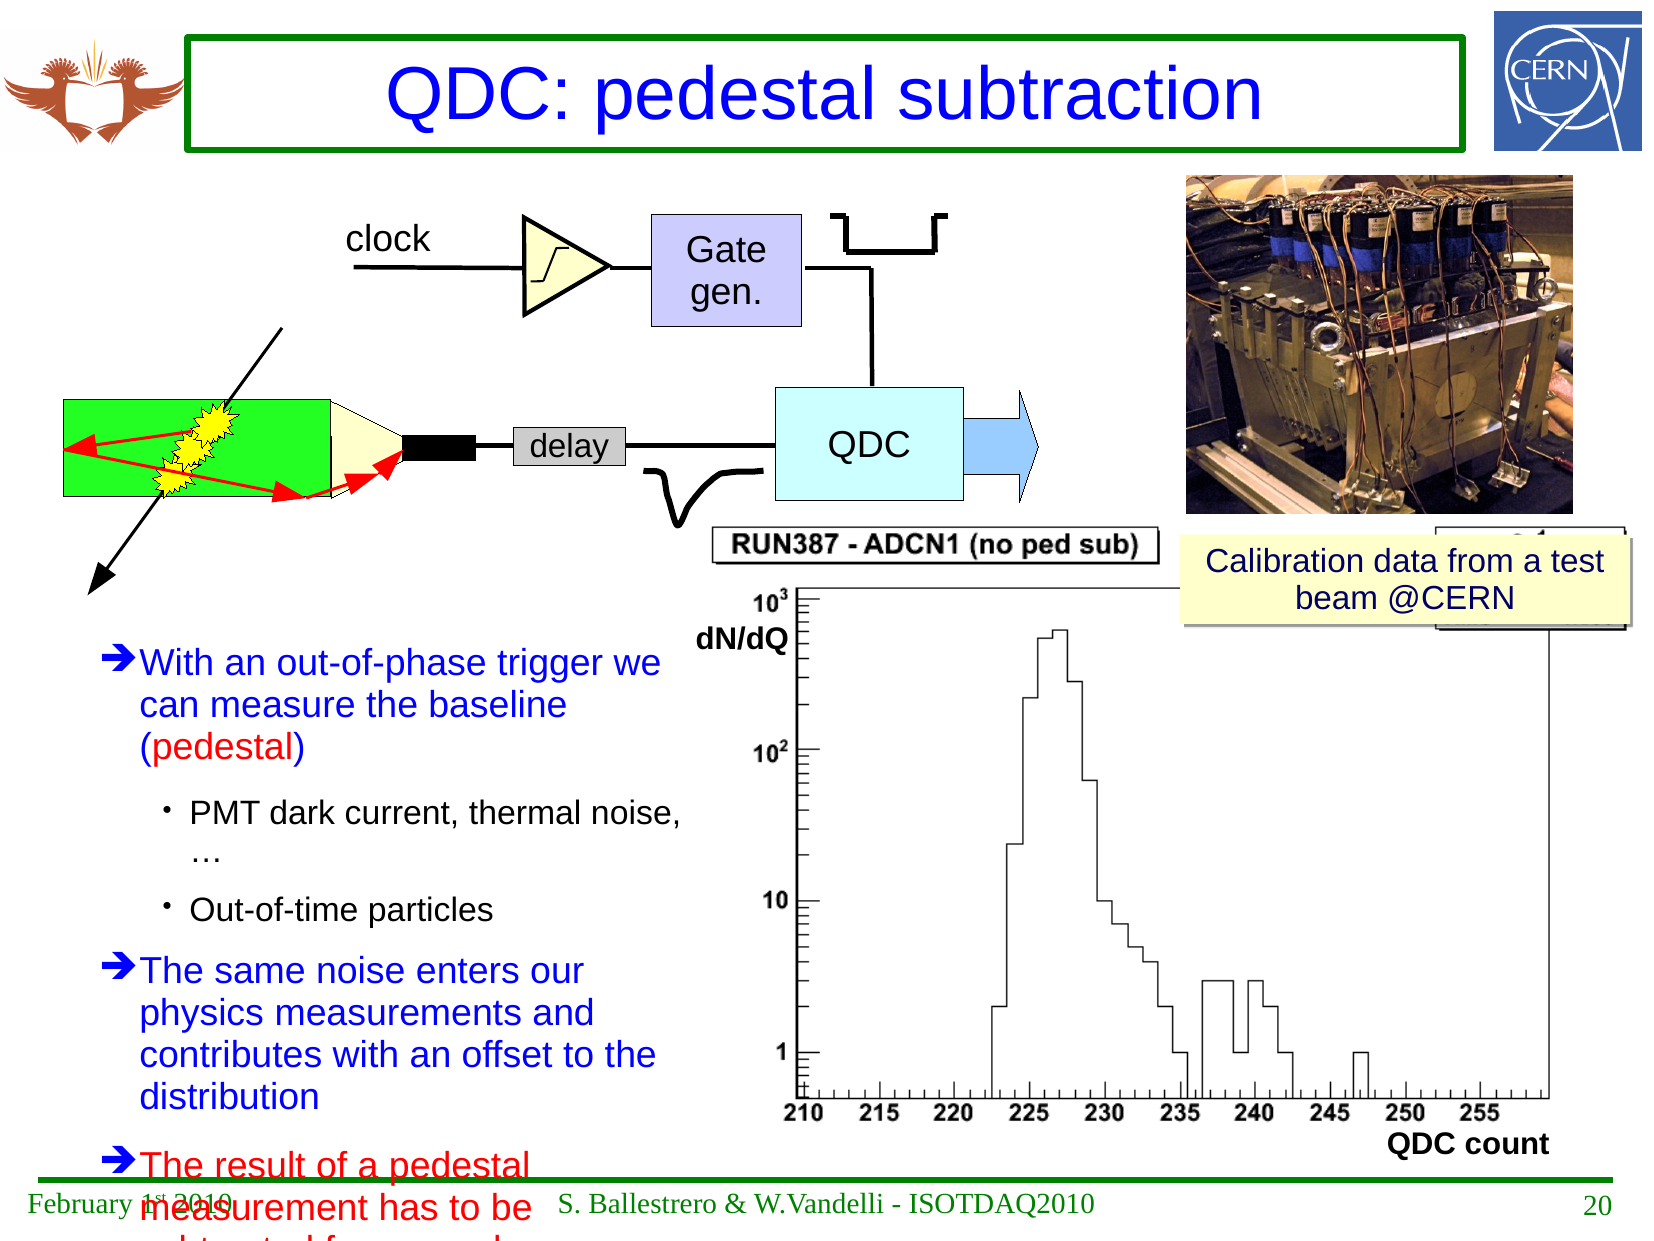

# QDC: pedestal subtraction
clock
Gate
gen.
QDC
delay
Calibration data from a test beam @CERN
dN/dQ
With an out-of-phase trigger we can measure the baseline (pedestal)
PMT dark current, thermal noise, …
Out-of-time particles
The same noise enters our physics measurements and contributes with an offset to the distribution
The result of a pedestal measurement has to be subtracted from our charge measurements
QDC count
20